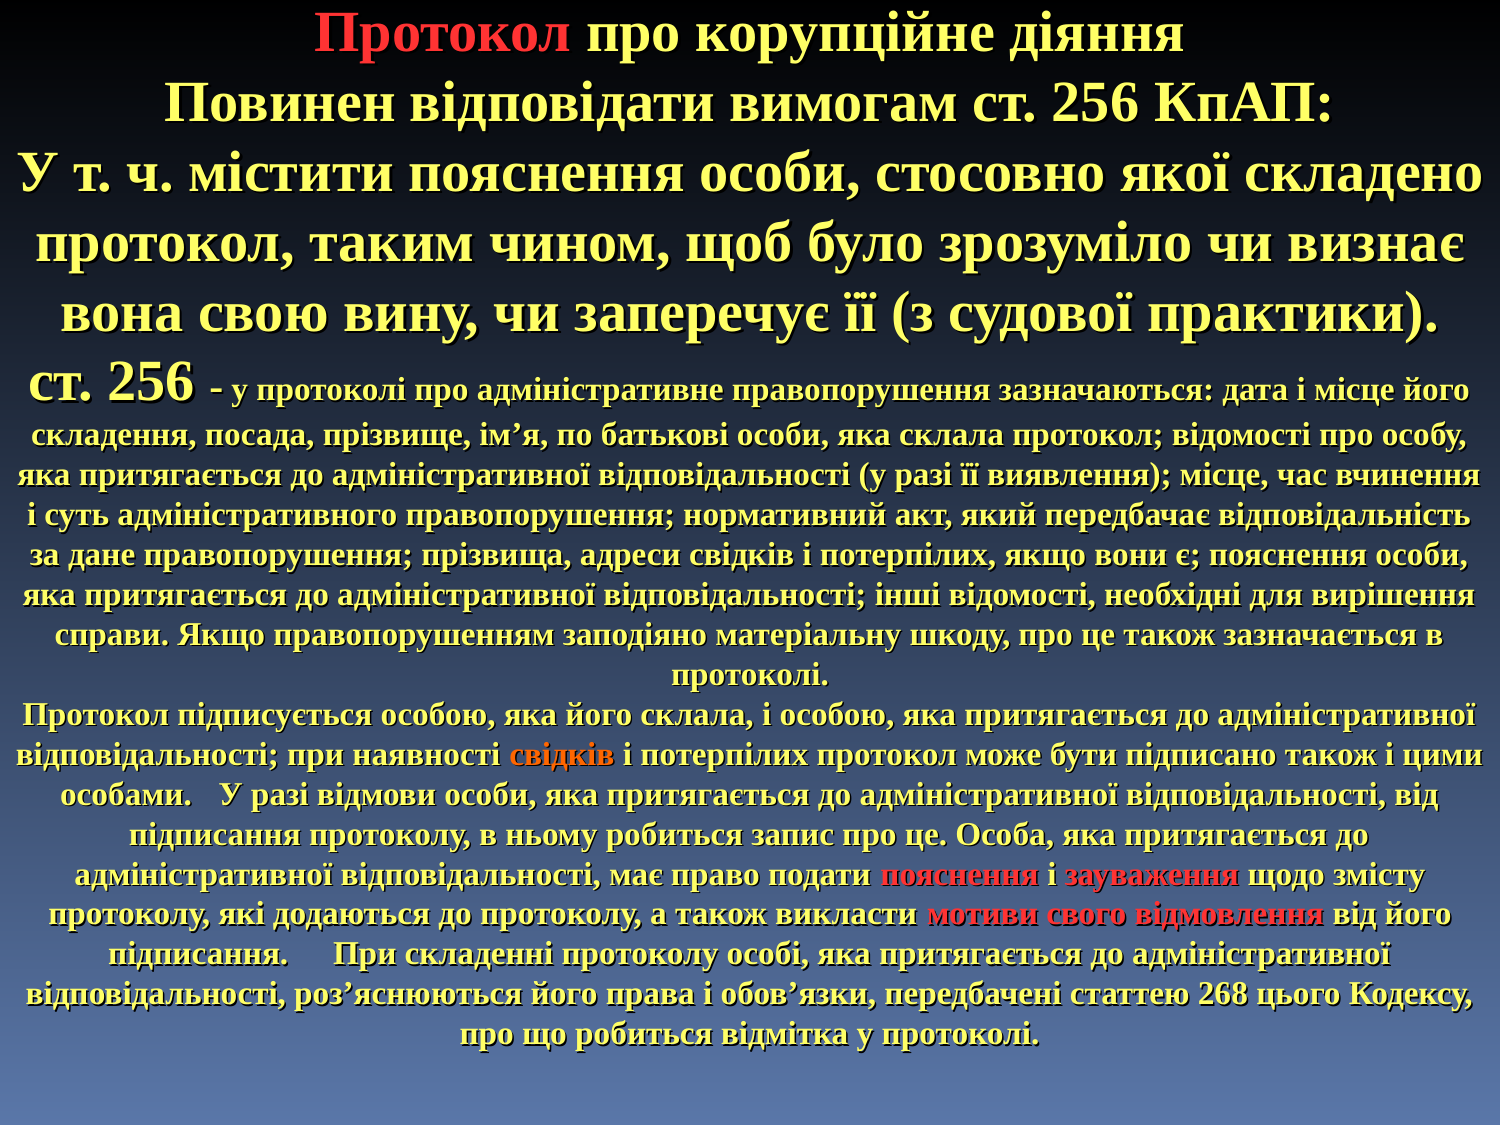

Протокол про корупційне діяння
Повинен відповідати вимогам ст. 256 КпАП:
У т. ч. містити пояснення особи, стосовно якої складено протокол, таким чином, щоб було зрозуміло чи визнає вона свою вину, чи заперечує її (з судової практики). ст. 256 - у протоколі про адміністративне правопорушення зазначаються: дата і місце його складення, посада, прізвище, ім’я, по батькові особи, яка склала протокол; відомості про особу, яка притягається до адміністративної відповідальності (у разі її виявлення); місце, час вчинення і суть адміністративного правопорушення; нормативний акт, який передбачає відповідальність за дане правопорушення; прізвища, адреси свідків і потерпілих, якщо вони є; пояснення особи, яка притягається до адміністративної відповідальності; інші відомості, необхідні для вирішення справи. Якщо правопорушенням заподіяно матеріальну шкоду, про це також зазначається в протоколі.
Протокол підписується особою, яка його склала, і особою, яка притягається до адміністративної відповідальності; при наявності свідків і потерпілих протокол може бути підписано також і цими особами.	 У разі відмови особи, яка притягається до адміністративної відповідальності, від підписання протоколу, в ньому робиться запис про це. Особа, яка притягається до адміністративної відповідальності, має право подати пояснення і зауваження щодо змісту протоколу, які додаються до протоколу, а також викласти мотиви свого відмовлення від його підписання. 	При складенні протоколу особі, яка притягається до адміністративної відповідальності, роз’яснюються його права і обов’язки, передбачені статтею 268 цього Кодексу, про що робиться відмітка у протоколі.